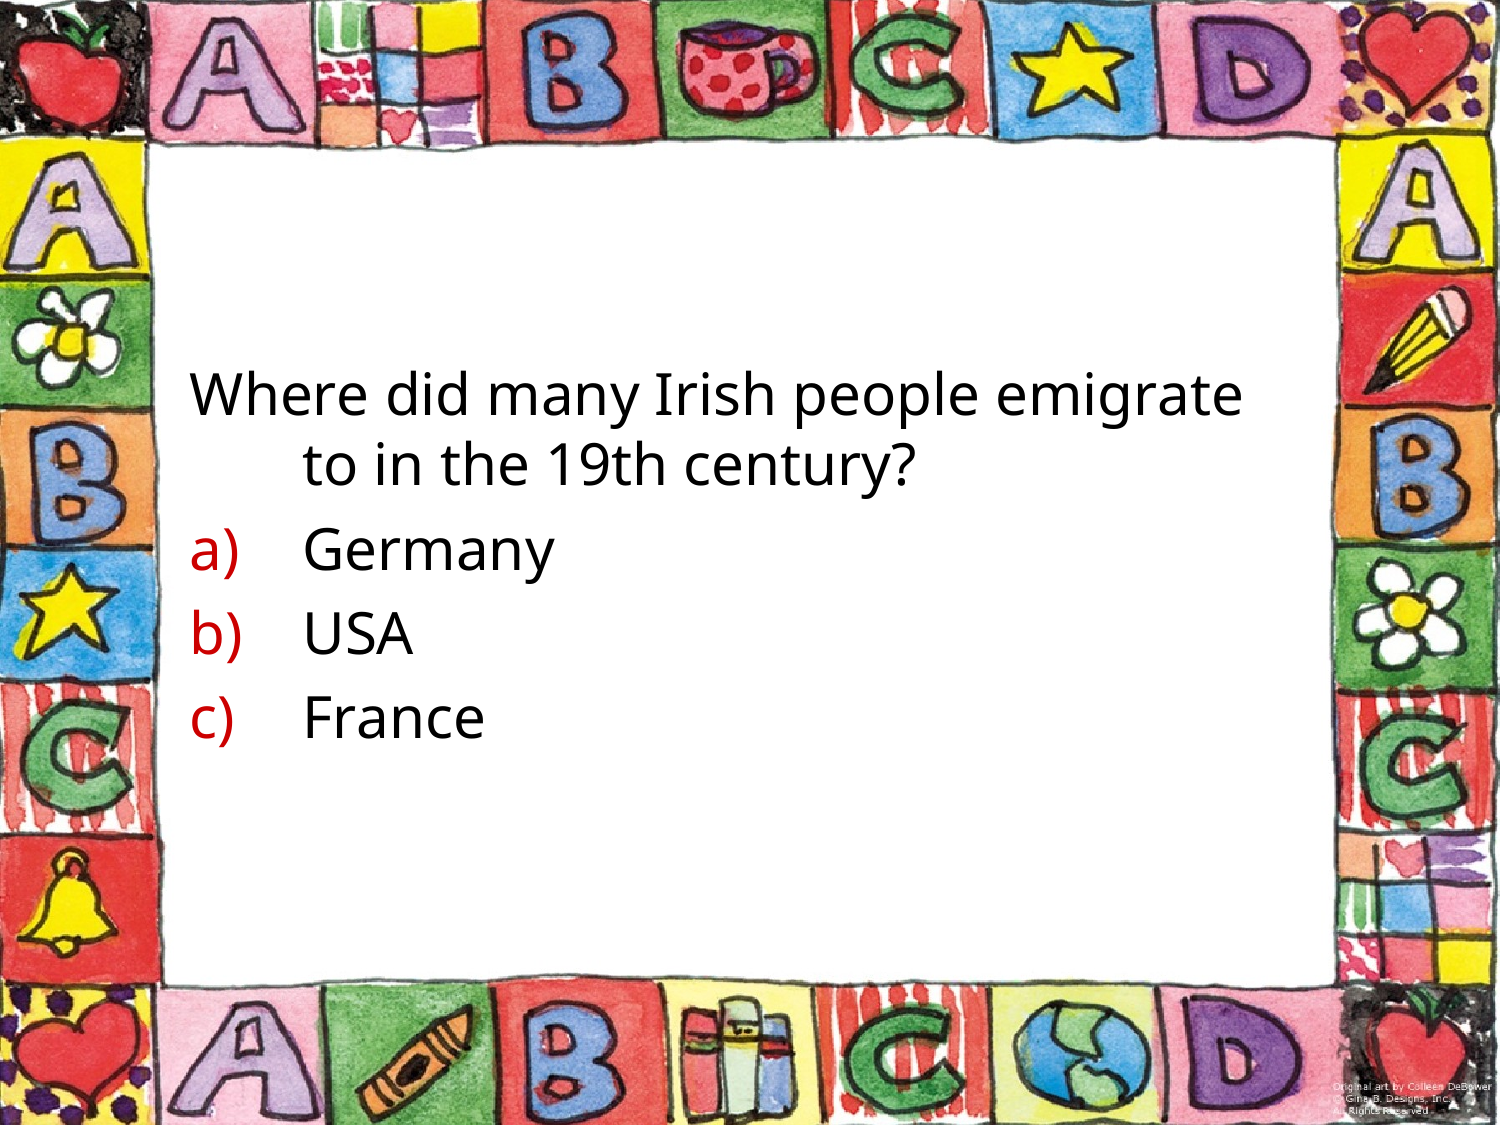

#
Where did many Irish people emigrate to in the 19th century?
Germany
USA
France